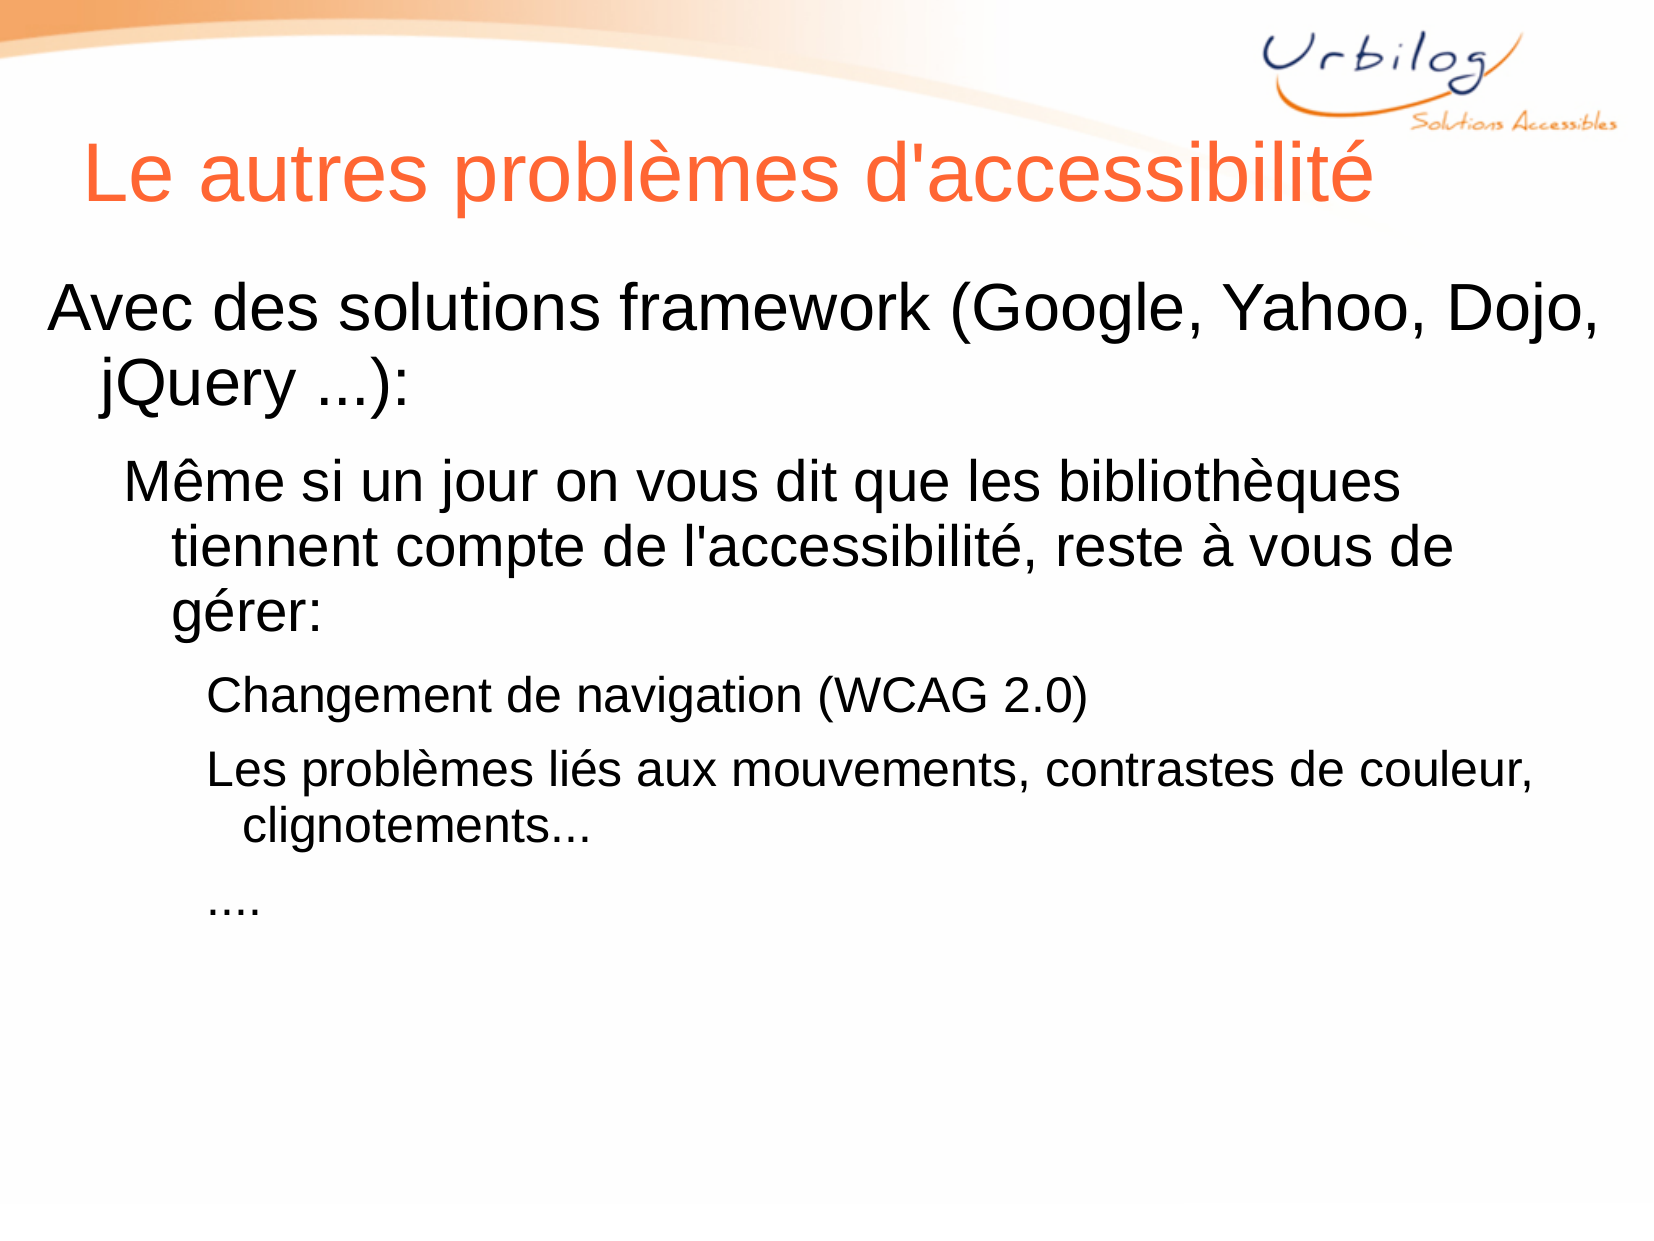

# Le autres problèmes d'accessibilité
Avec des solutions framework (Google, Yahoo, Dojo, jQuery ...):
Même si un jour on vous dit que les bibliothèques tiennent compte de l'accessibilité, reste à vous de gérer:
Changement de navigation (WCAG 2.0)
Les problèmes liés aux mouvements, contrastes de couleur, clignotements...
....